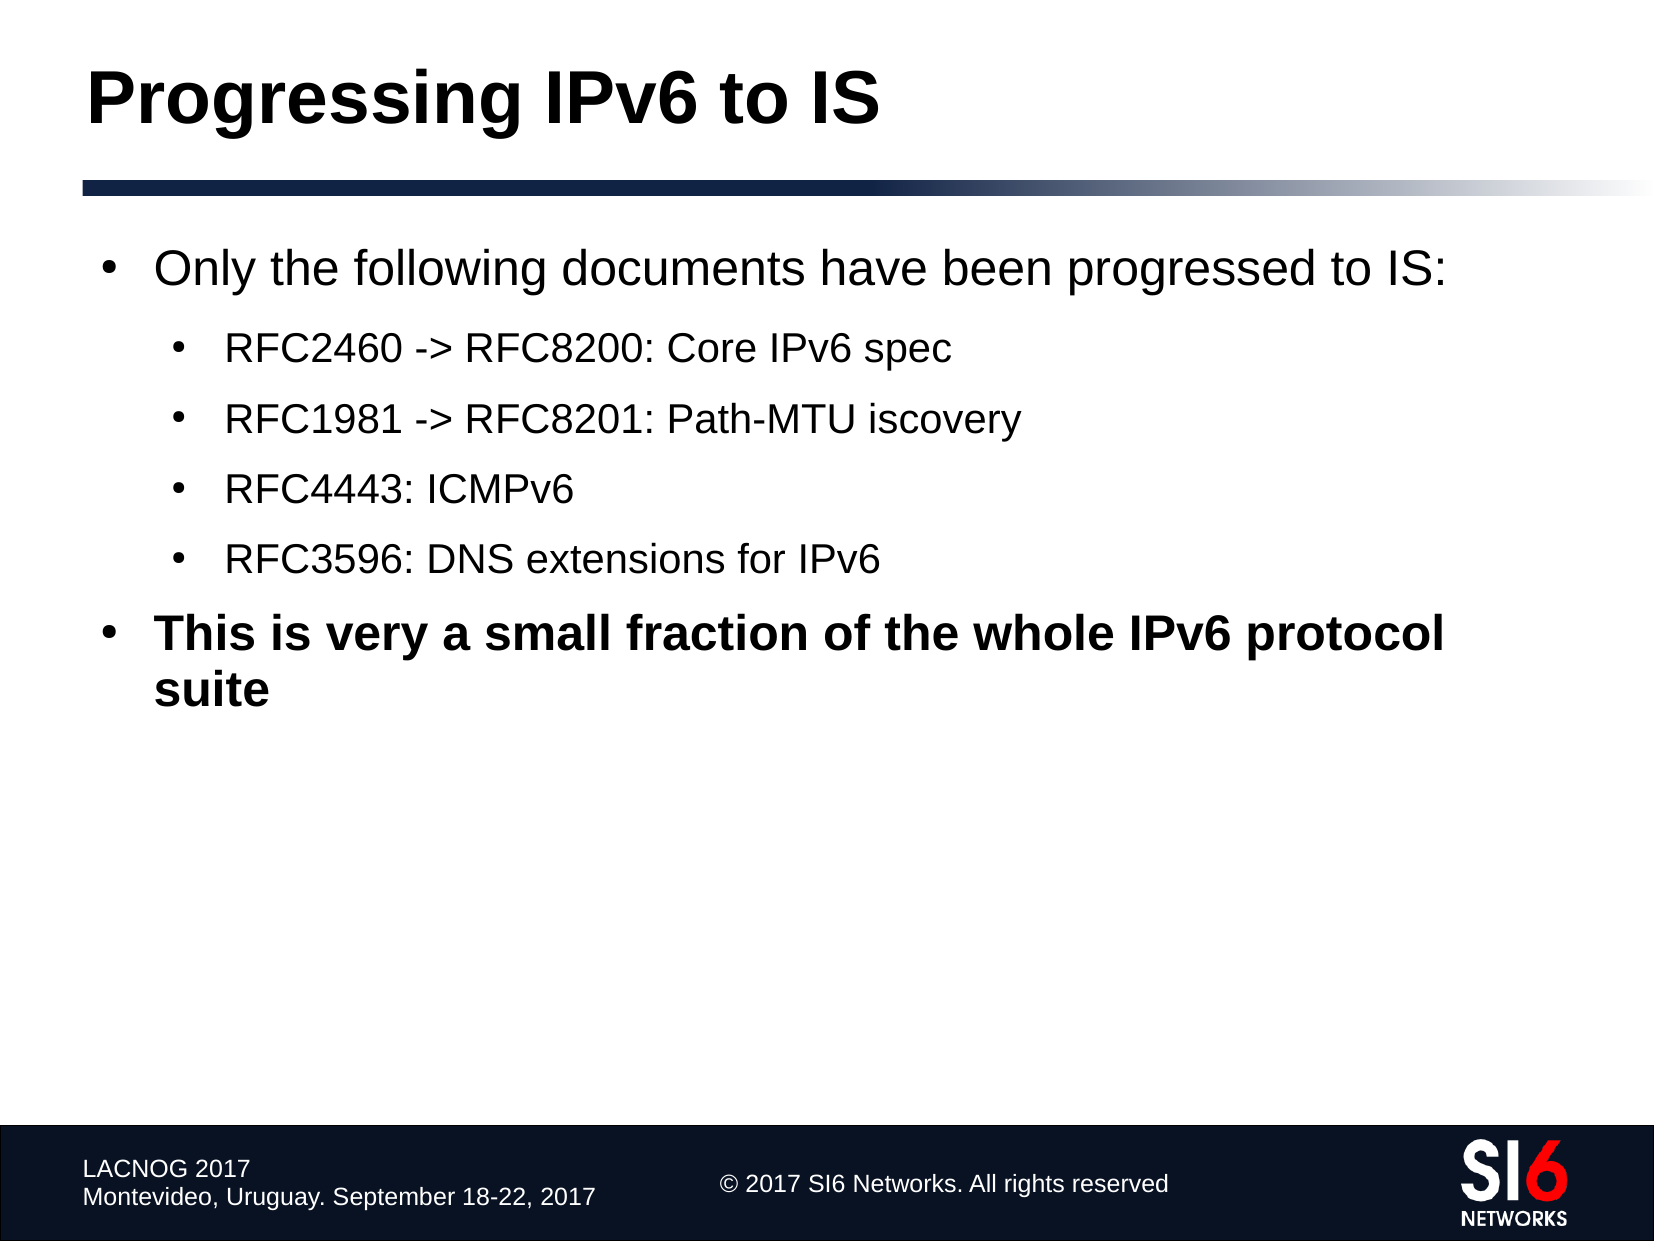

# Progressing IPv6 to IS
Only the following documents have been progressed to IS:
RFC2460 -> RFC8200: Core IPv6 spec
RFC1981 -> RFC8201: Path-MTU iscovery
RFC4443: ICMPv6
RFC3596: DNS extensions for IPv6
This is very a small fraction of the whole IPv6 protocol suite